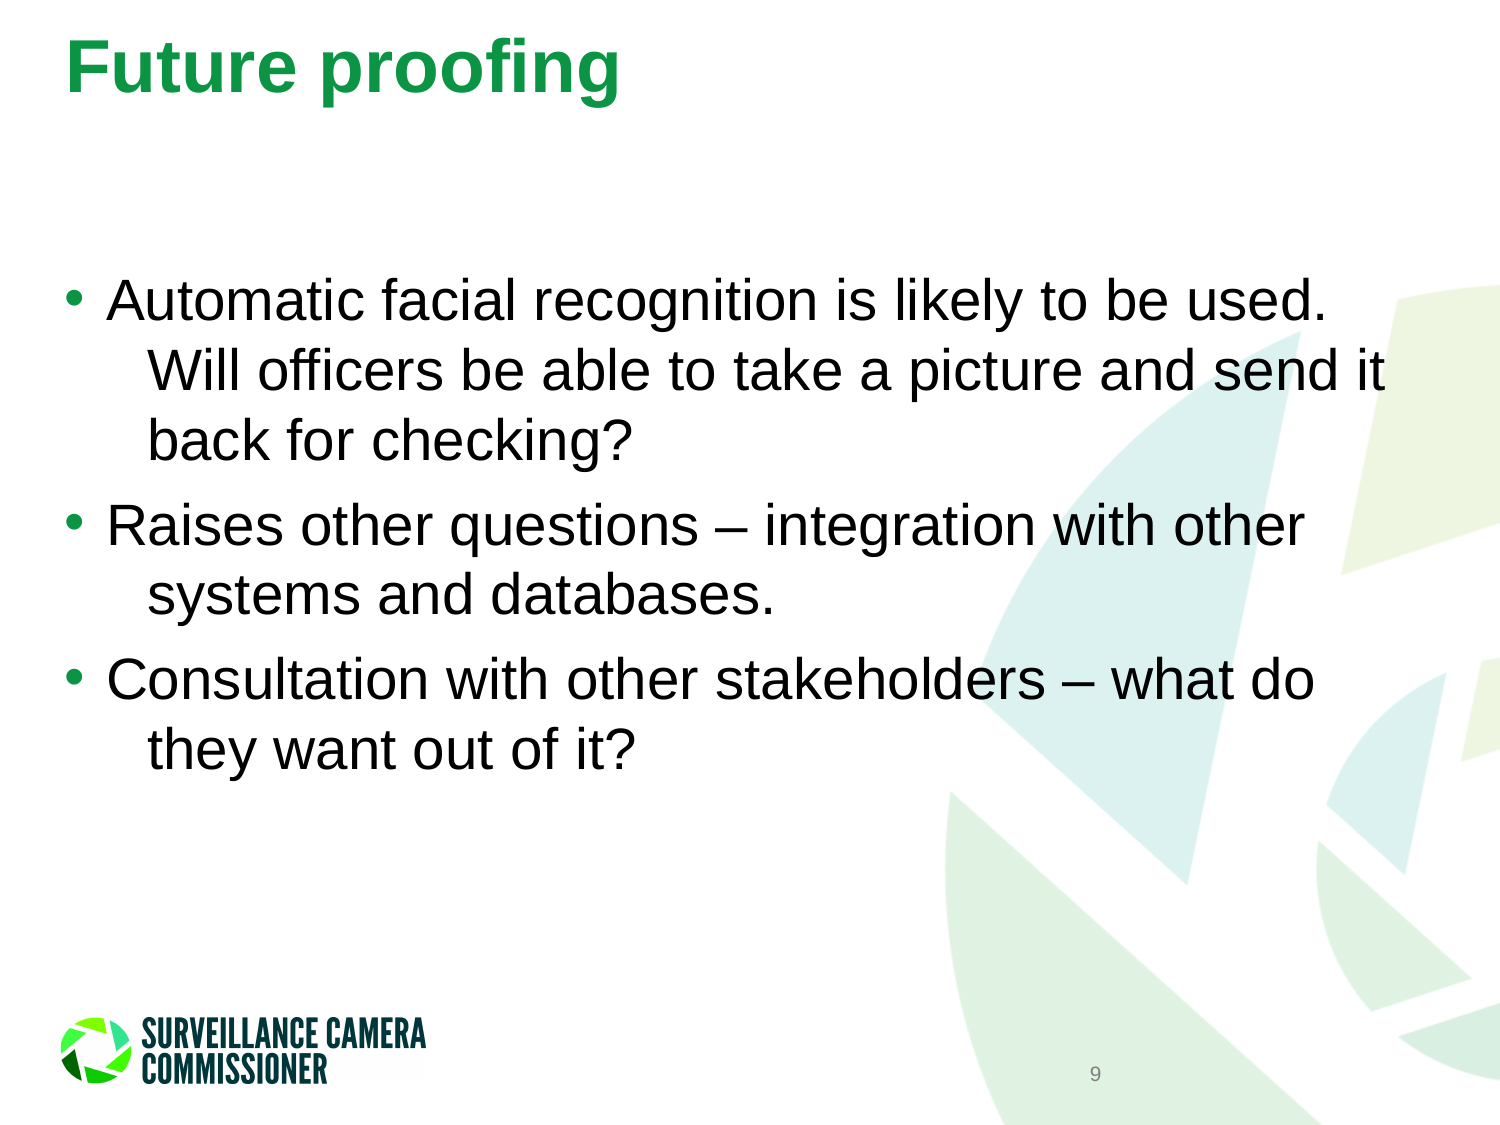

# Future proofing
Automatic facial recognition is likely to be used. Will officers be able to take a picture and send it back for checking?
Raises other questions – integration with other systems and databases.
Consultation with other stakeholders – what do they want out of it?